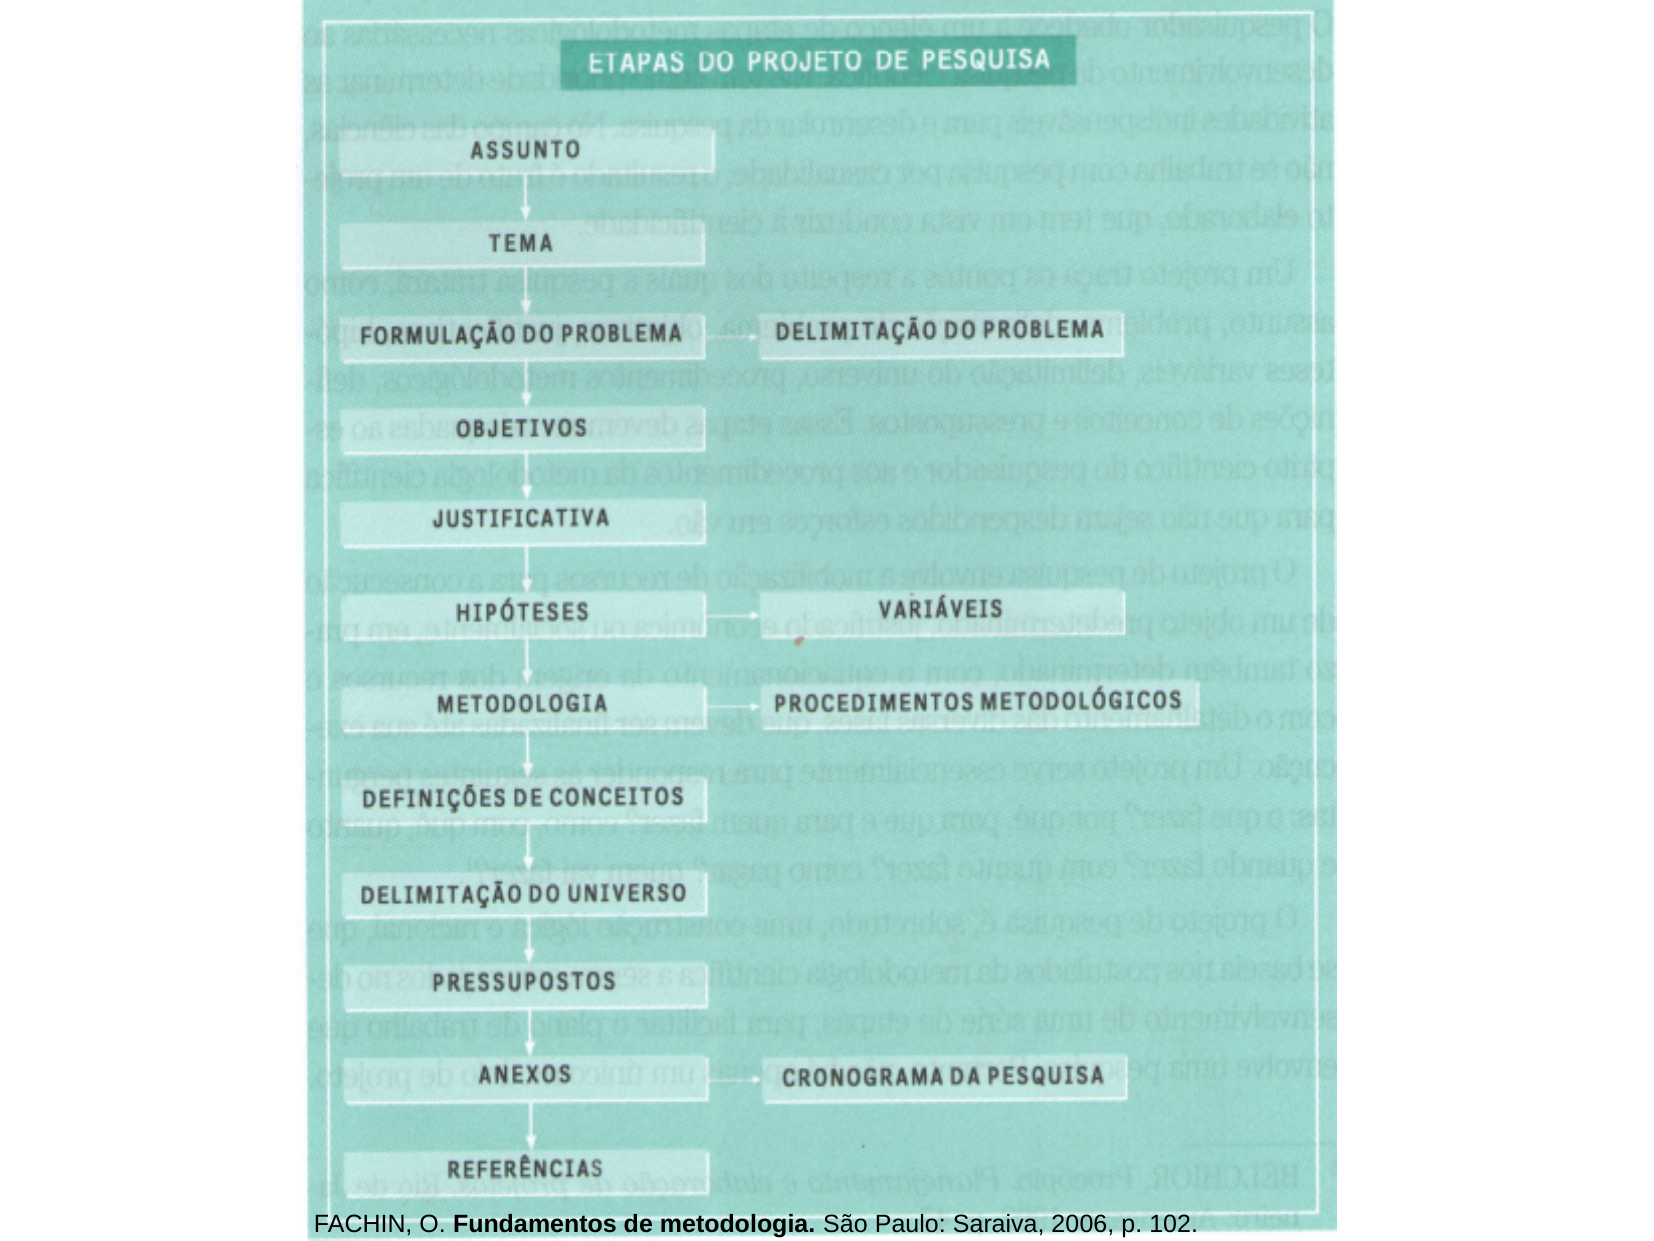

FACHIN, O. Fundamentos de metodologia. São Paulo: Saraiva, 2006, p. 102.